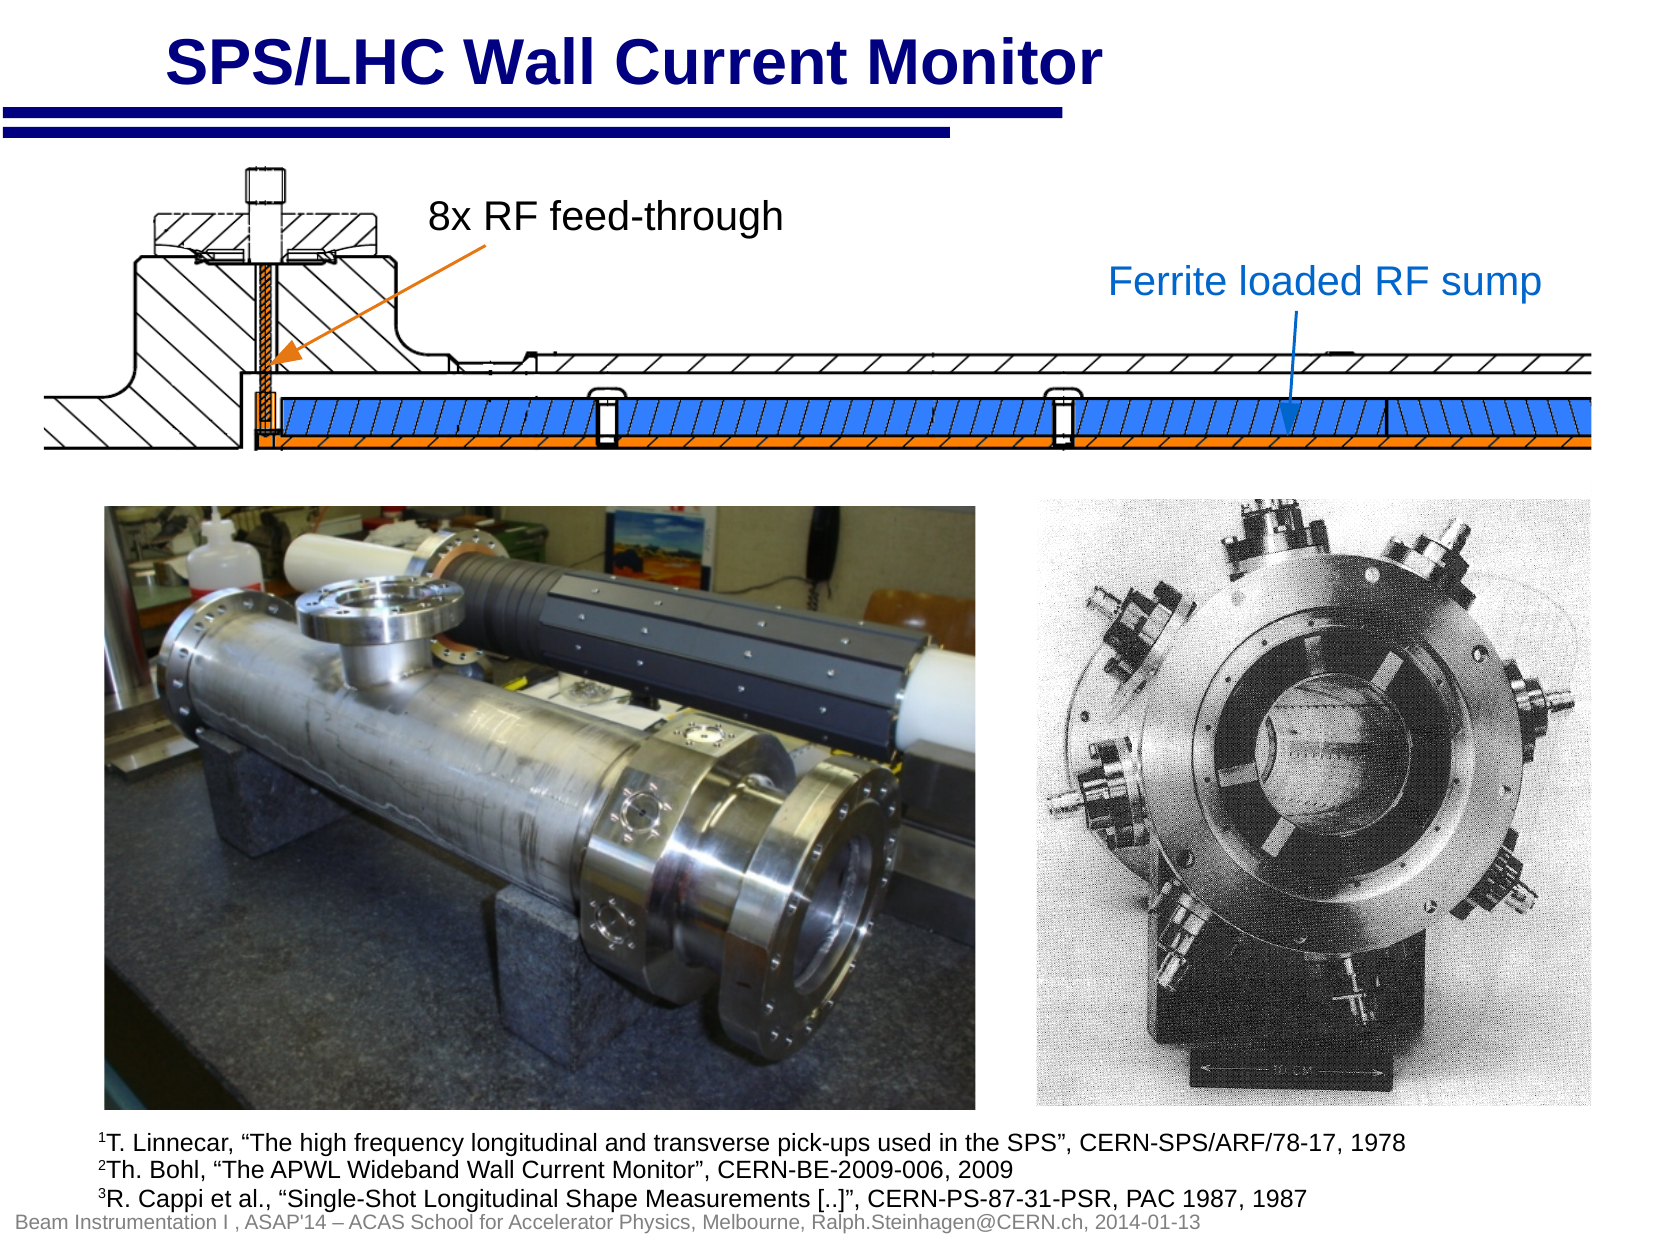

# SPS/LHC Wall Current Monitor
8x RF feed-through
Ferrite loaded RF sump
1T. Linnecar, “The high frequency longitudinal and transverse pick-ups used in the SPS”, CERN-SPS/ARF/78-17, 1978
2Th. Bohl, “The APWL Wideband Wall Current Monitor”, CERN-BE-2009-006, 2009
3R. Cappi et al., “Single-Shot Longitudinal Shape Measurements [..]”, CERN-PS-87-31-PSR, PAC 1987, 1987